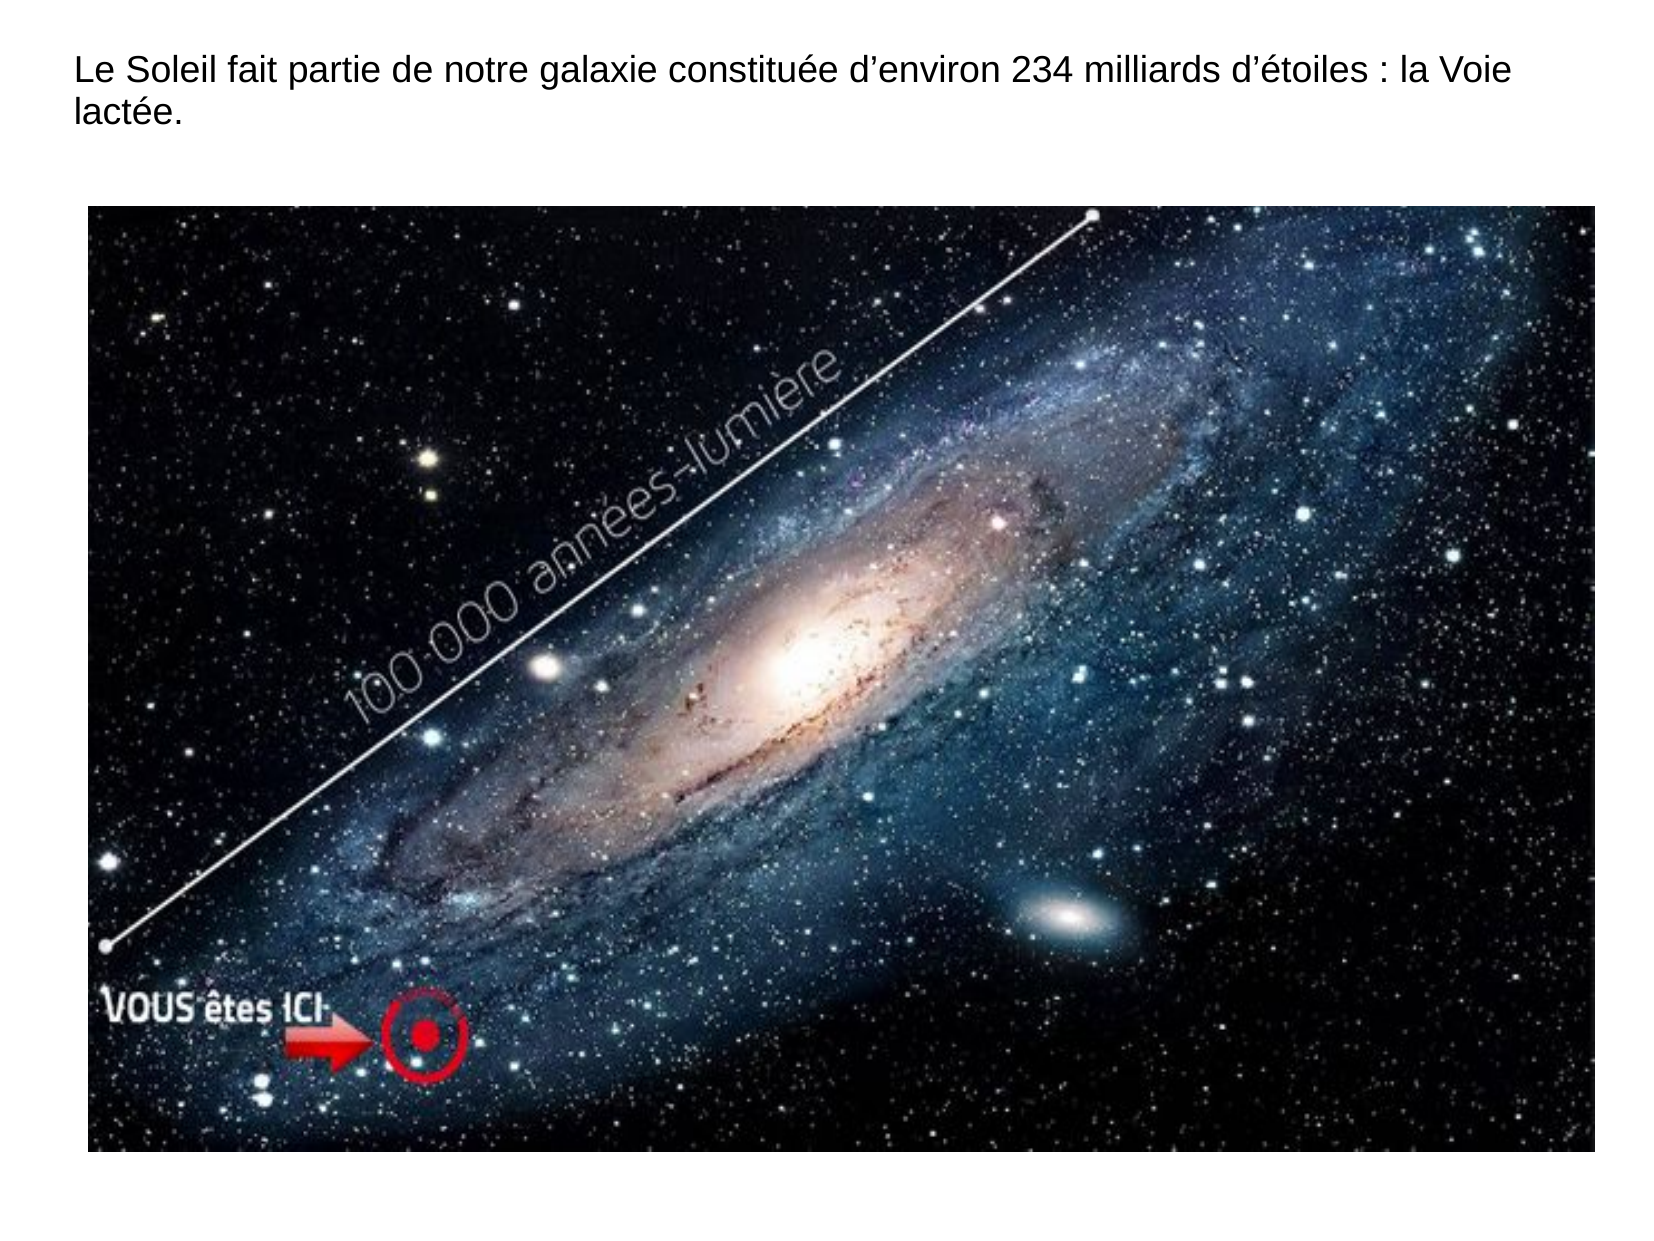

Le Soleil fait partie de notre galaxie constituée d’environ 234 milliards d’étoiles : la Voie lactée.